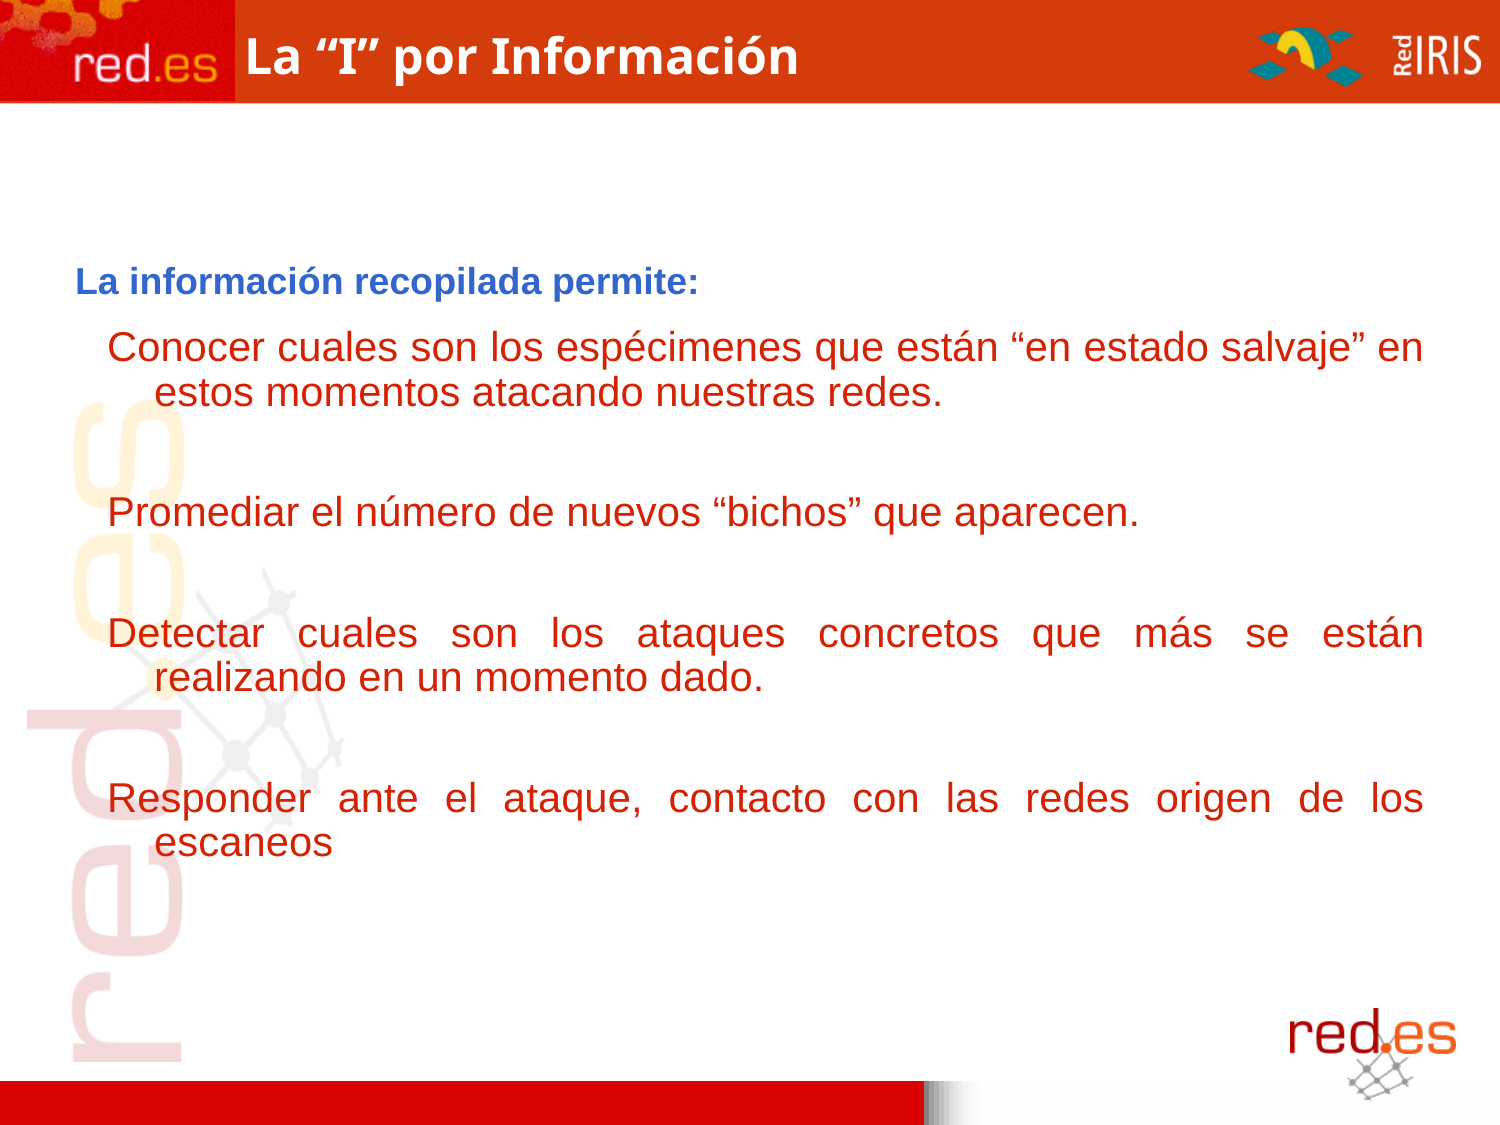

# La “I” por Información
La información recopilada permite:
Conocer cuales son los espécimenes que están “en estado salvaje” en estos momentos atacando nuestras redes.
Promediar el número de nuevos “bichos” que aparecen.
Detectar cuales son los ataques concretos que más se están realizando en un momento dado.
Responder ante el ataque, contacto con las redes origen de los escaneos